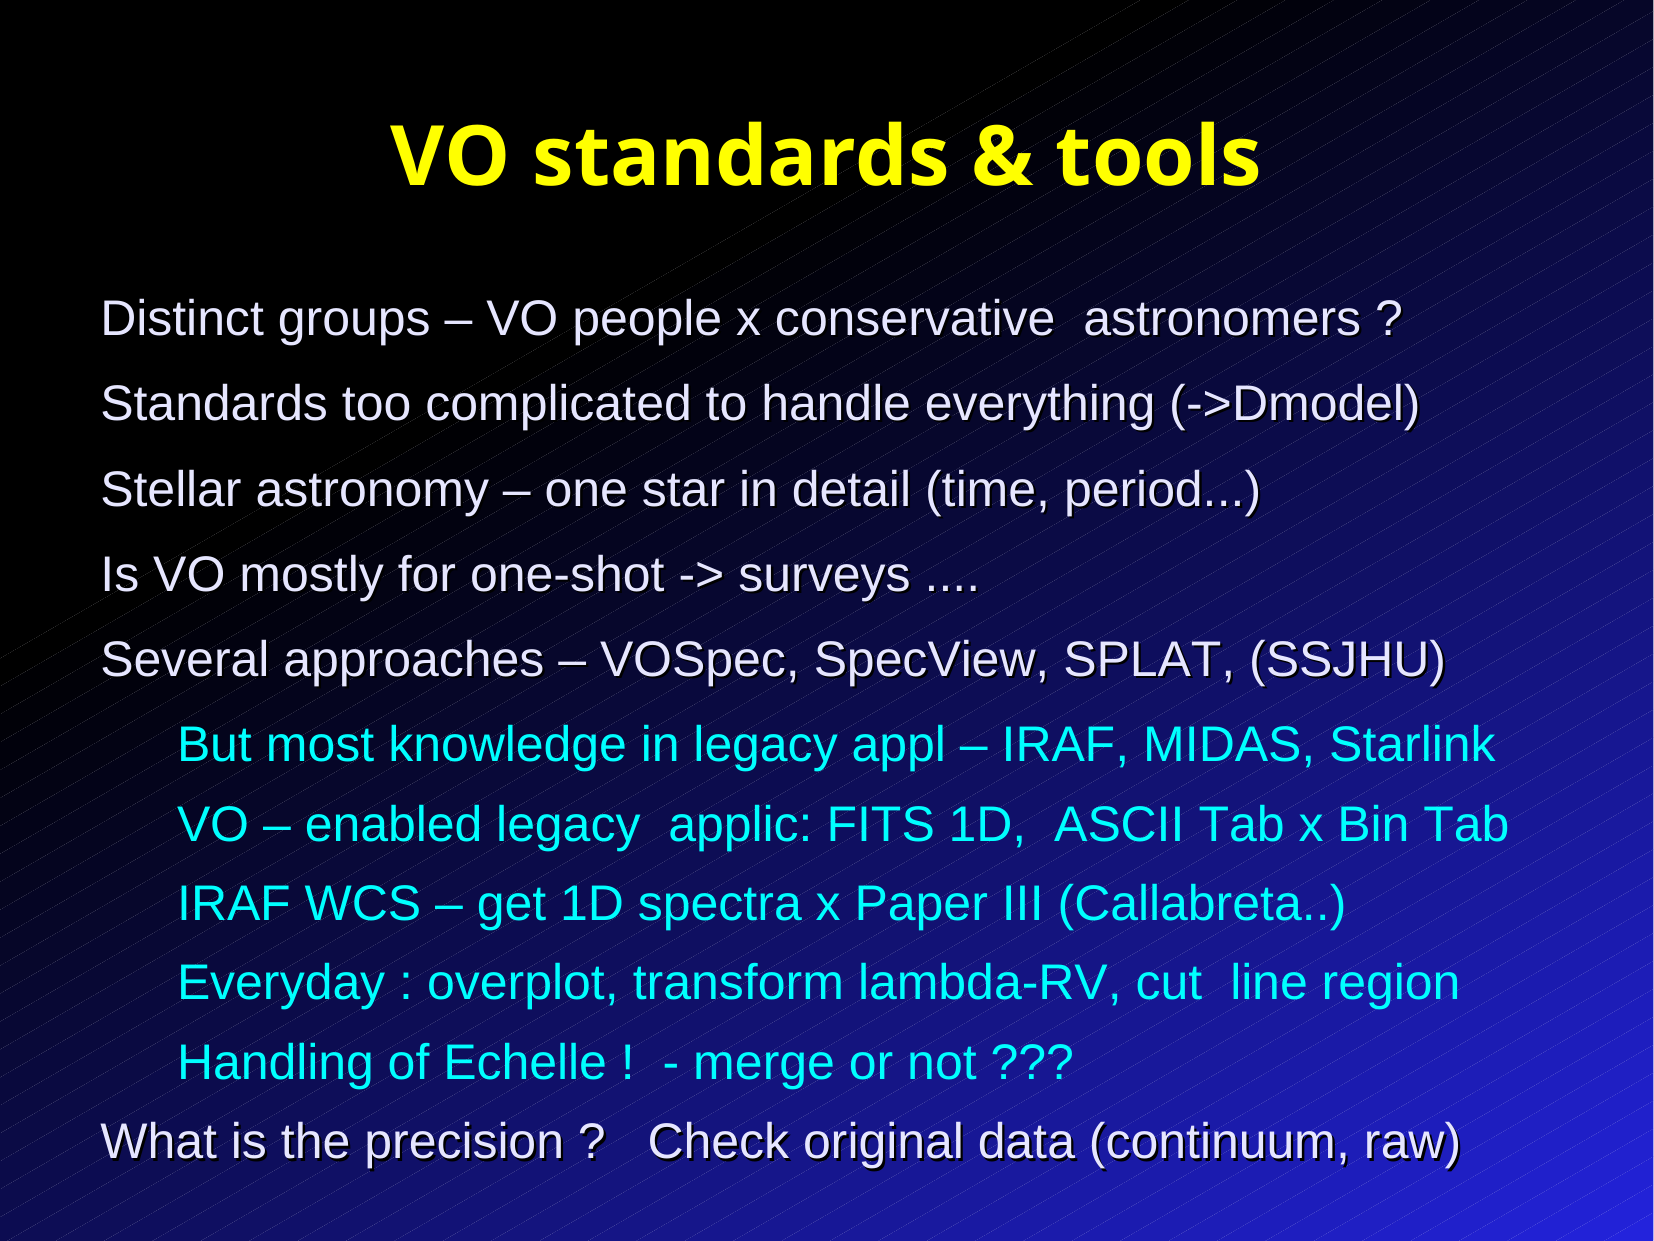

# VO standards & tools
Distinct groups – VO people x conservative astronomers ?
Standards too complicated to handle everything (->Dmodel)
Stellar astronomy – one star in detail (time, period...)
Is VO mostly for one-shot -> surveys ....
Several approaches – VOSpec, SpecView, SPLAT, (SSJHU)
But most knowledge in legacy appl – IRAF, MIDAS, Starlink
VO – enabled legacy applic: FITS 1D, ASCII Tab x Bin Tab
IRAF WCS – get 1D spectra x Paper III (Callabreta..)
Everyday : overplot, transform lambda-RV, cut line region
Handling of Echelle ! - merge or not ???
What is the precision ? Check original data (continuum, raw)